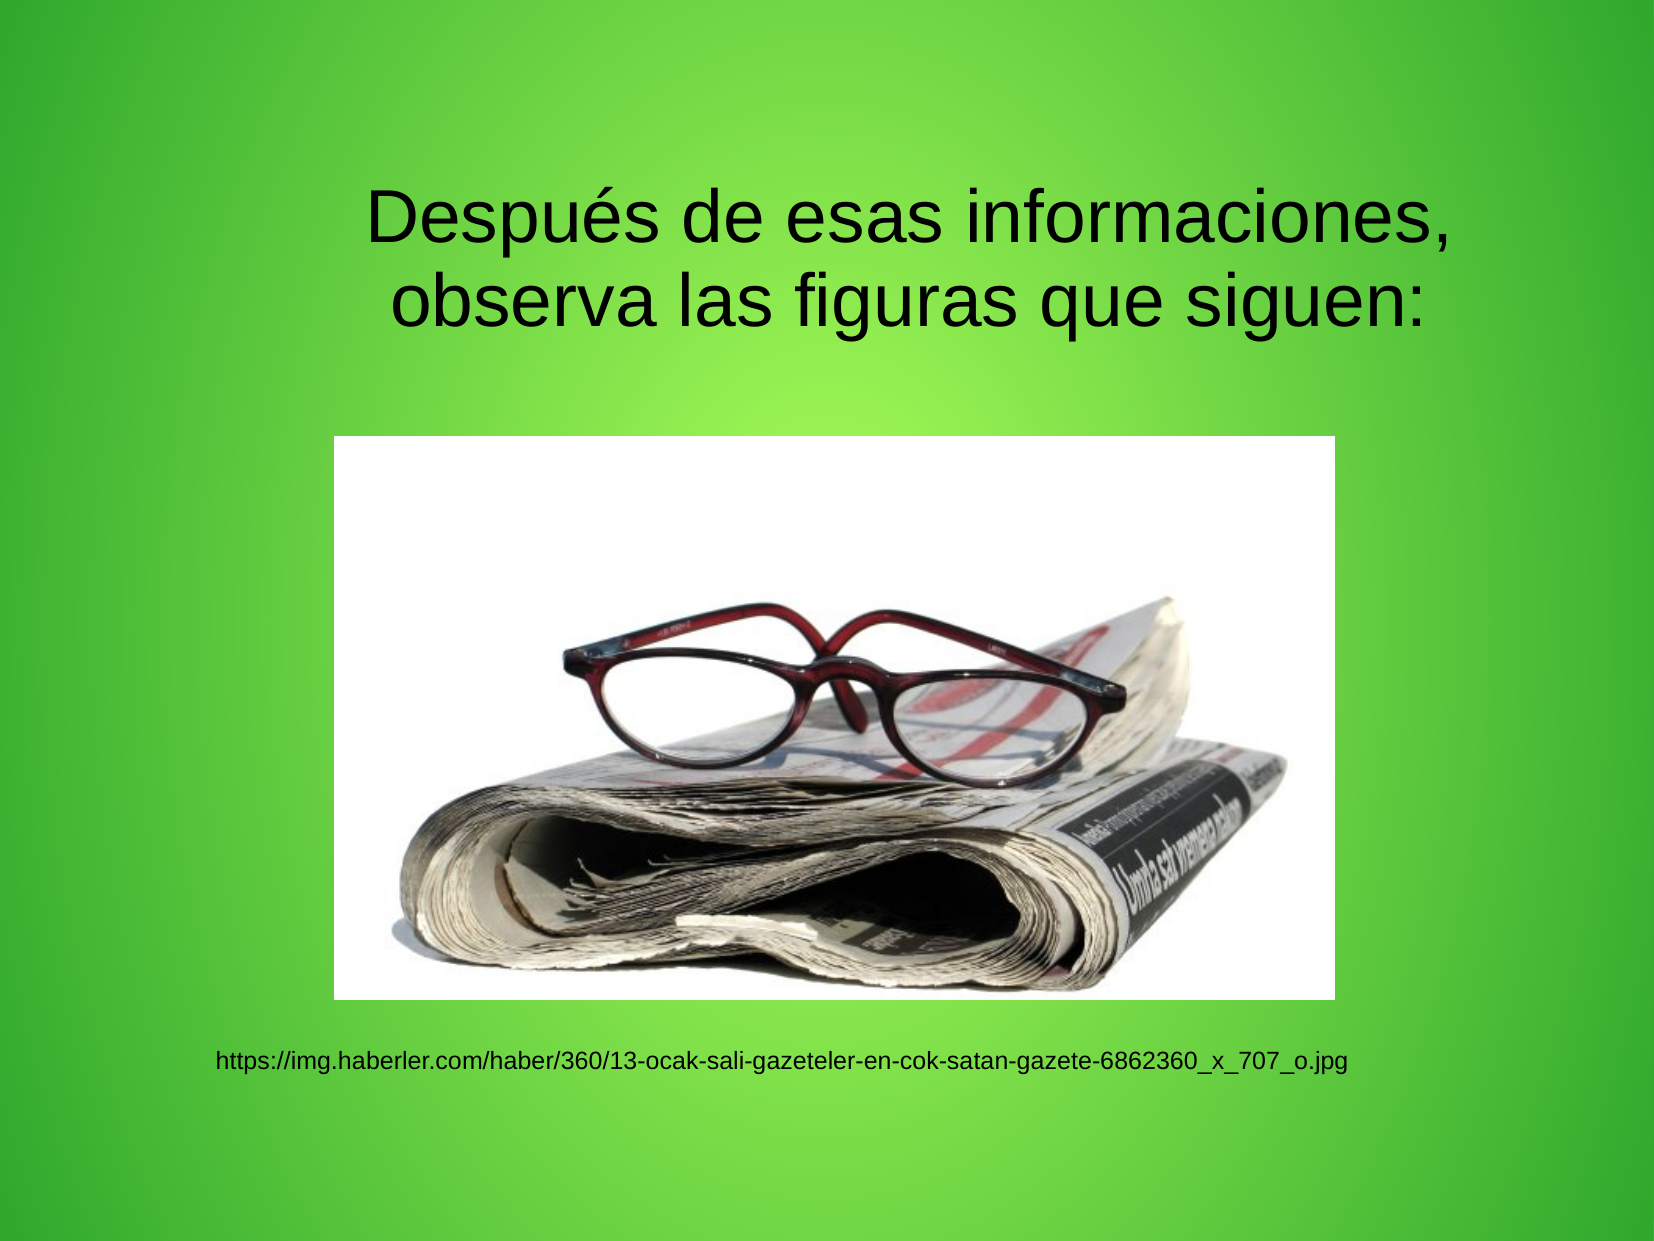

Después de esas informaciones, observa las figuras que siguen:
https://img.haberler.com/haber/360/13-ocak-sali-gazeteler-en-cok-satan-gazete-6862360_x_707_o.jpg